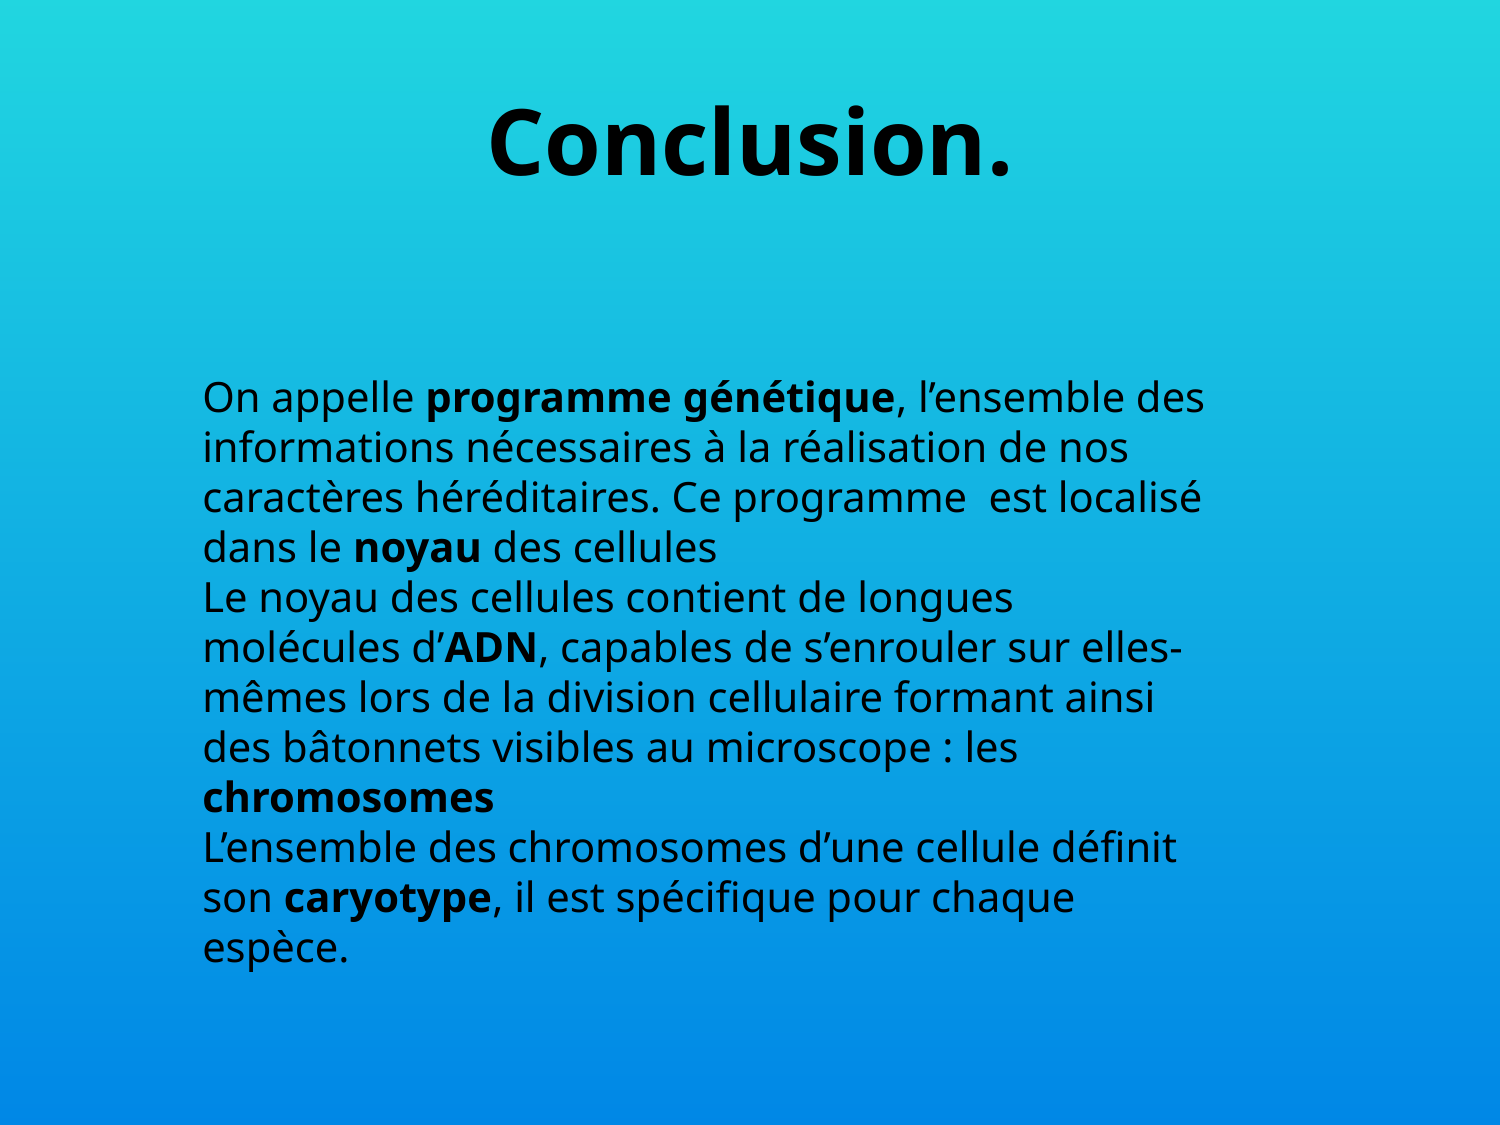

# Conclusion.
On appelle programme génétique, l’ensemble des informations nécessaires à la réalisation de nos caractères héréditaires. Ce programme est localisé dans le noyau des cellules
Le noyau des cellules contient de longues molécules d’ADN, capables de s’enrouler sur elles-mêmes lors de la division cellulaire formant ainsi des bâtonnets visibles au microscope : les chromosomes
L’ensemble des chromosomes d’une cellule définit son caryotype, il est spécifique pour chaque espèce.